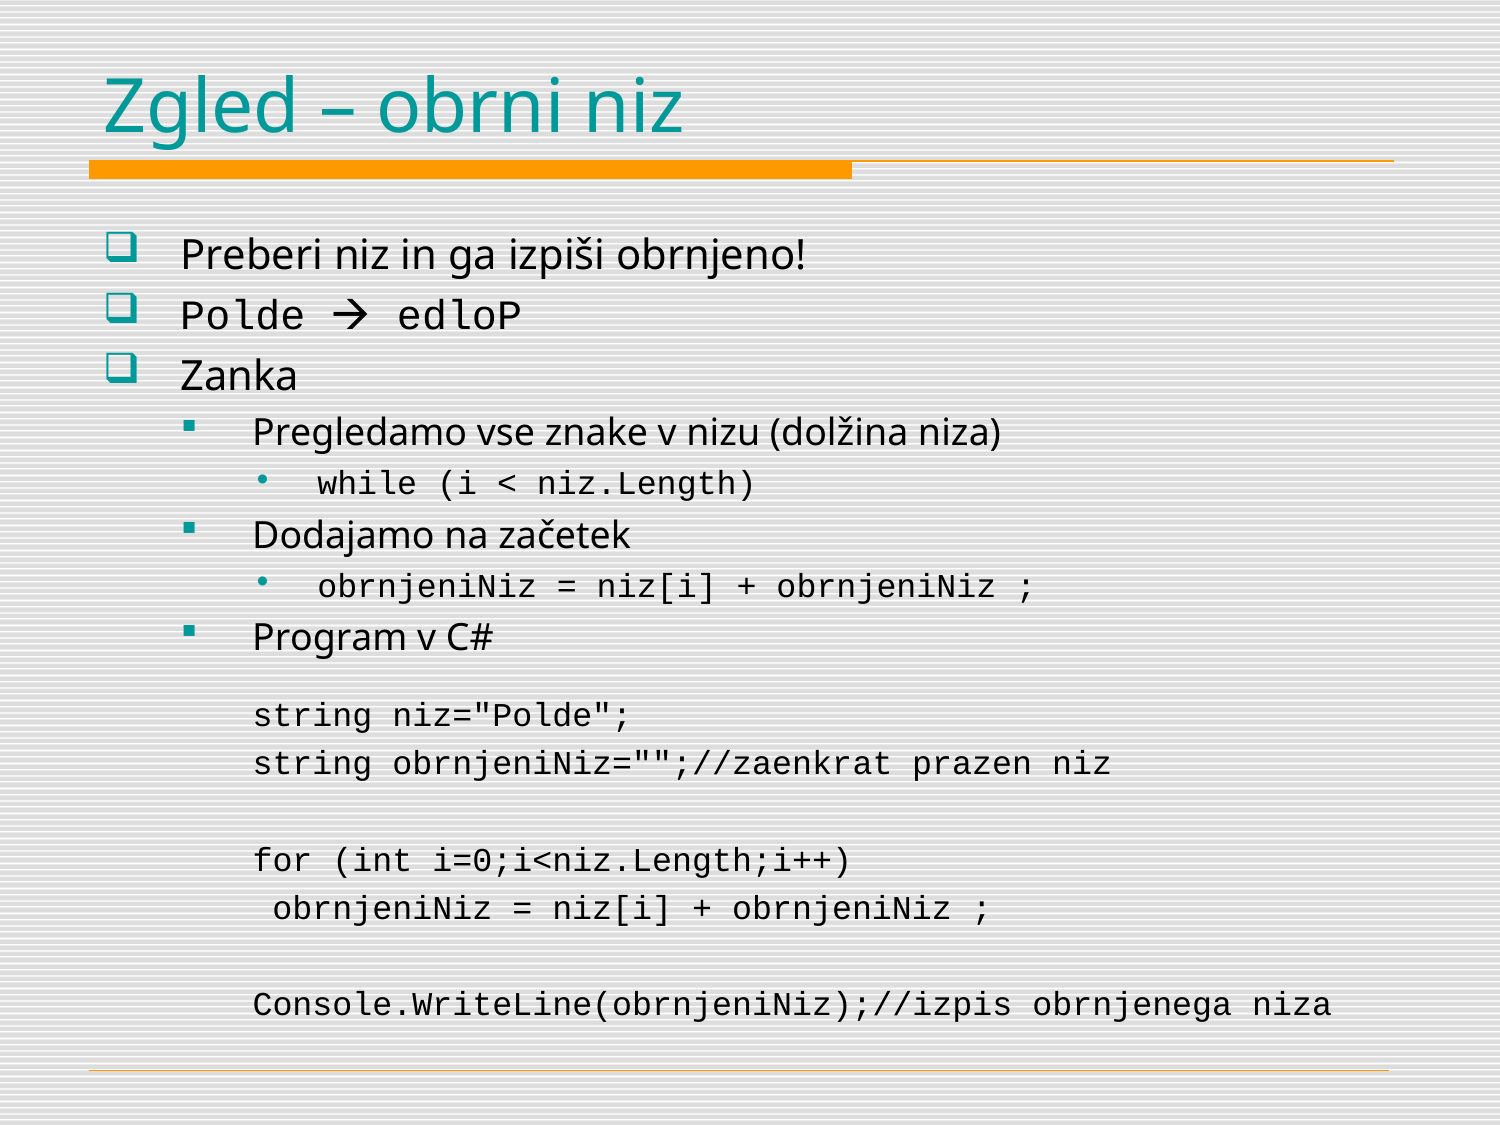

# Zgled – obrni niz
Preberi niz in ga izpiši obrnjeno!
Polde  edloP
Zanka
Pregledamo vse znake v nizu (dolžina niza)
while (i < niz.Length)
Dodajamo na začetek
obrnjeniNiz = niz[i] + obrnjeniNiz ;
Program v C#
string niz="Polde";
string obrnjeniNiz="";//zaenkrat prazen niz
for (int i=0;i<niz.Length;i++)
 obrnjeniNiz = niz[i] + obrnjeniNiz ;
Console.WriteLine(obrnjeniNiz);//izpis obrnjenega niza